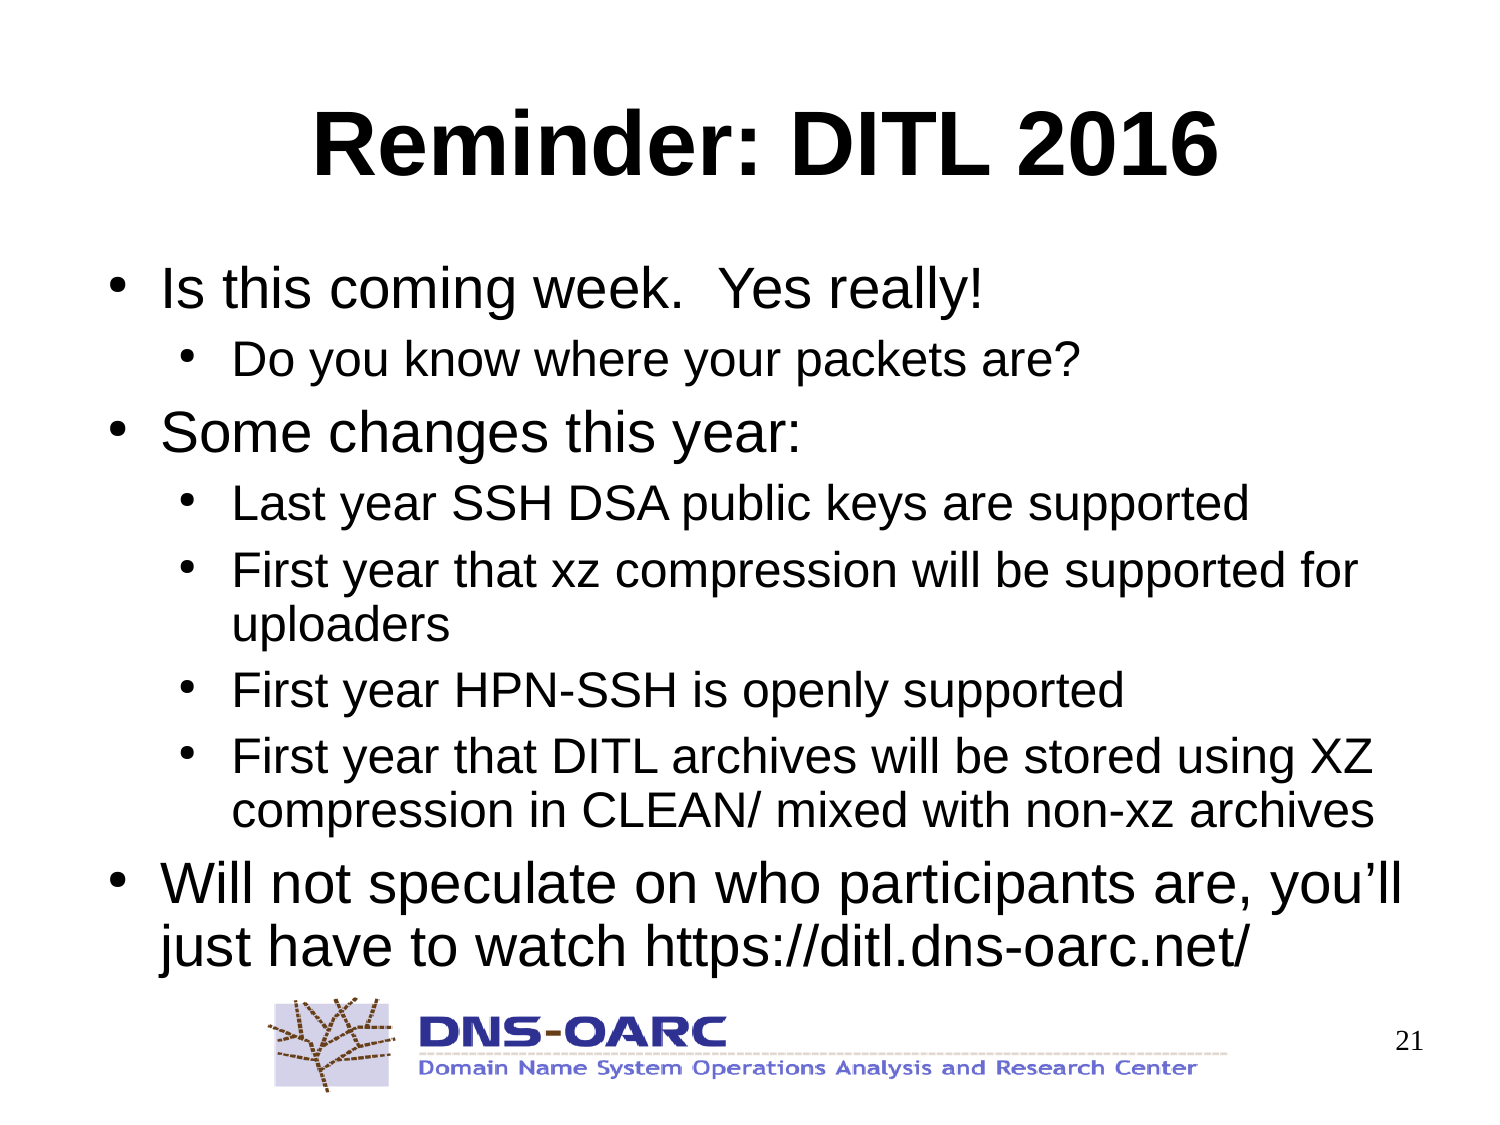

# Reminder: DITL 2016
Is this coming week. Yes really!
Do you know where your packets are?
Some changes this year:
Last year SSH DSA public keys are supported
First year that xz compression will be supported for uploaders
First year HPN-SSH is openly supported
First year that DITL archives will be stored using XZ compression in CLEAN/ mixed with non-xz archives
Will not speculate on who participants are, you’ll just have to watch https://ditl.dns-oarc.net/
21